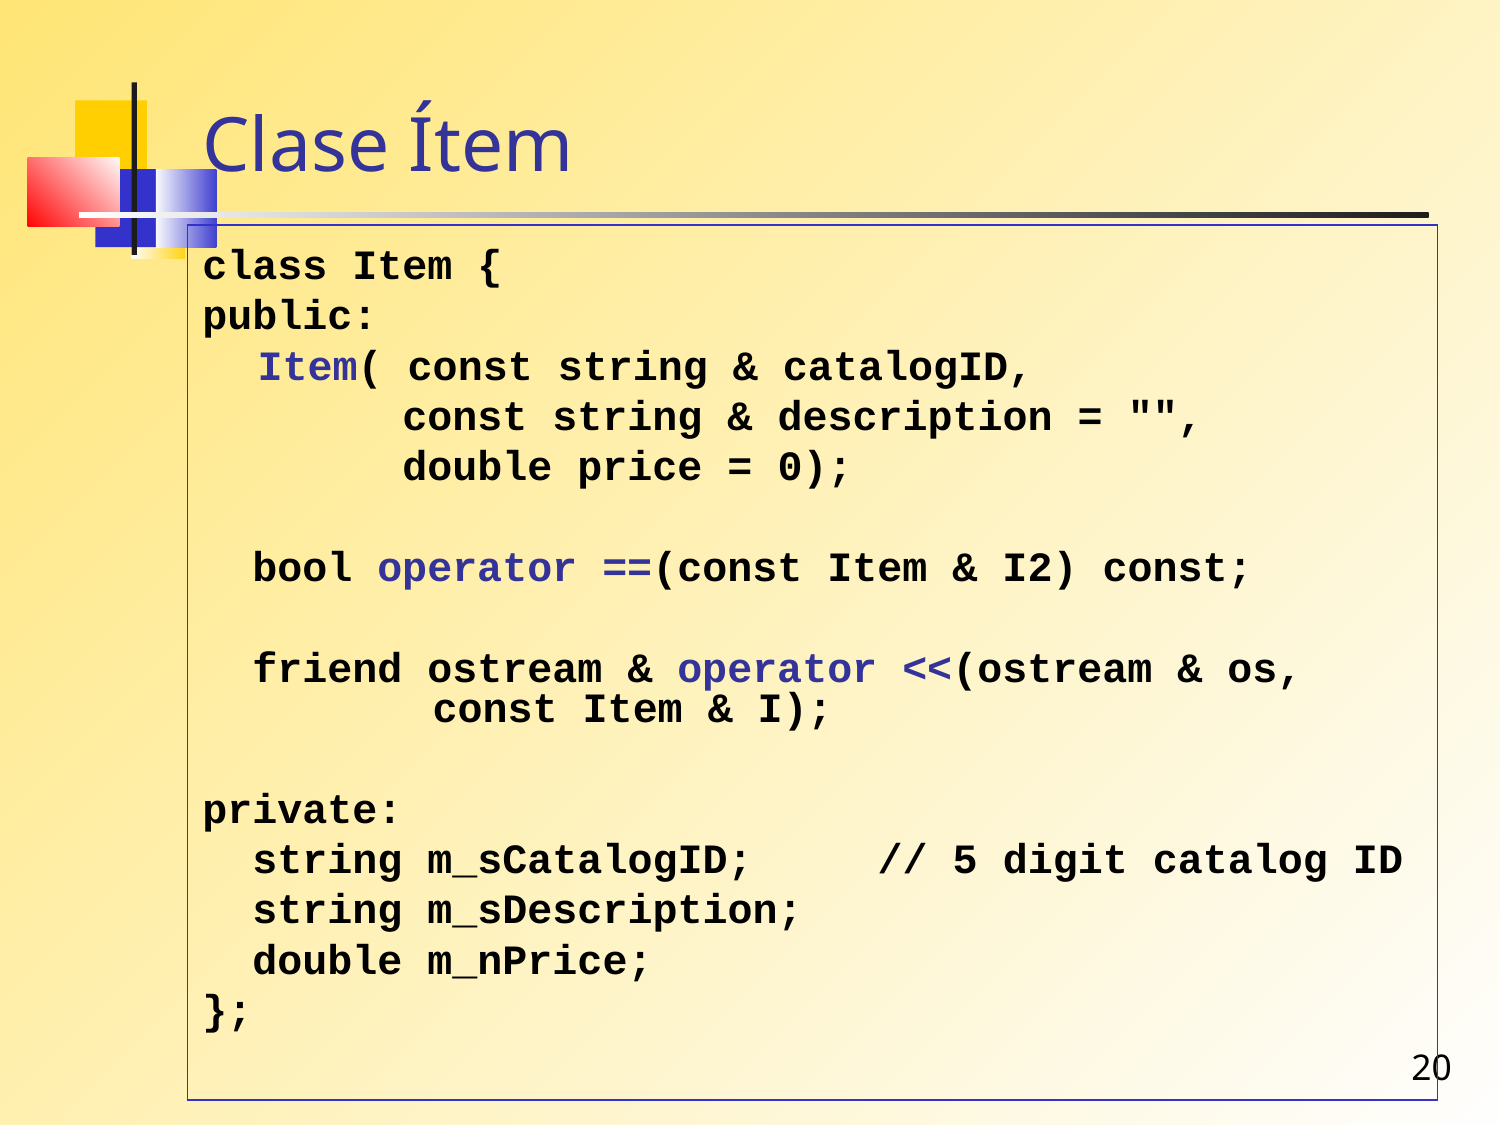

# Clase Ítem
class Item {
public:
	Item( const string & catalogID,
 const string & description = "",
 double price = 0);
 bool operator ==(const Item & I2) const;
 friend ostream & operator <<(ostream & os,
 const Item & I);
private:
 string m_sCatalogID; // 5 digit catalog ID
 string m_sDescription;
 double m_nPrice;
};
20